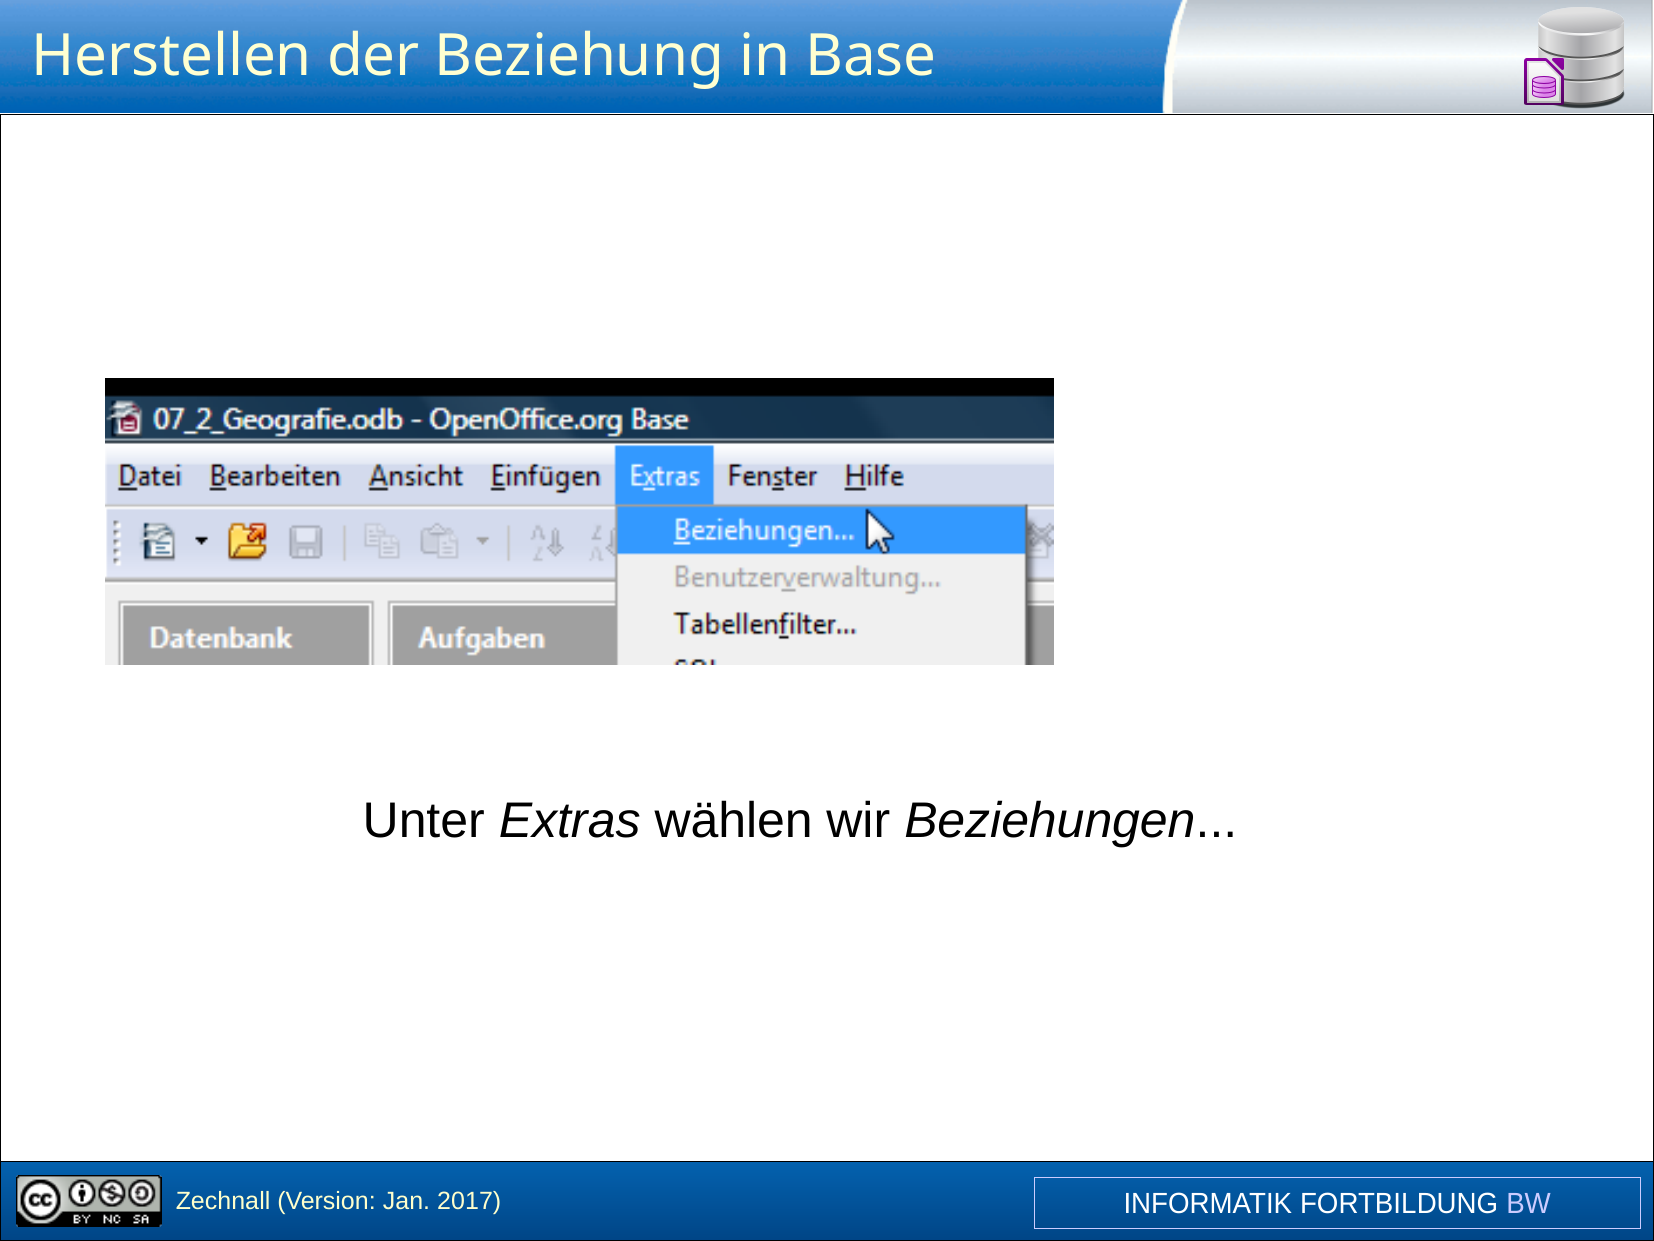

# Herstellen der Beziehung in Base
 Unter Extras wählen wir Beziehungen...